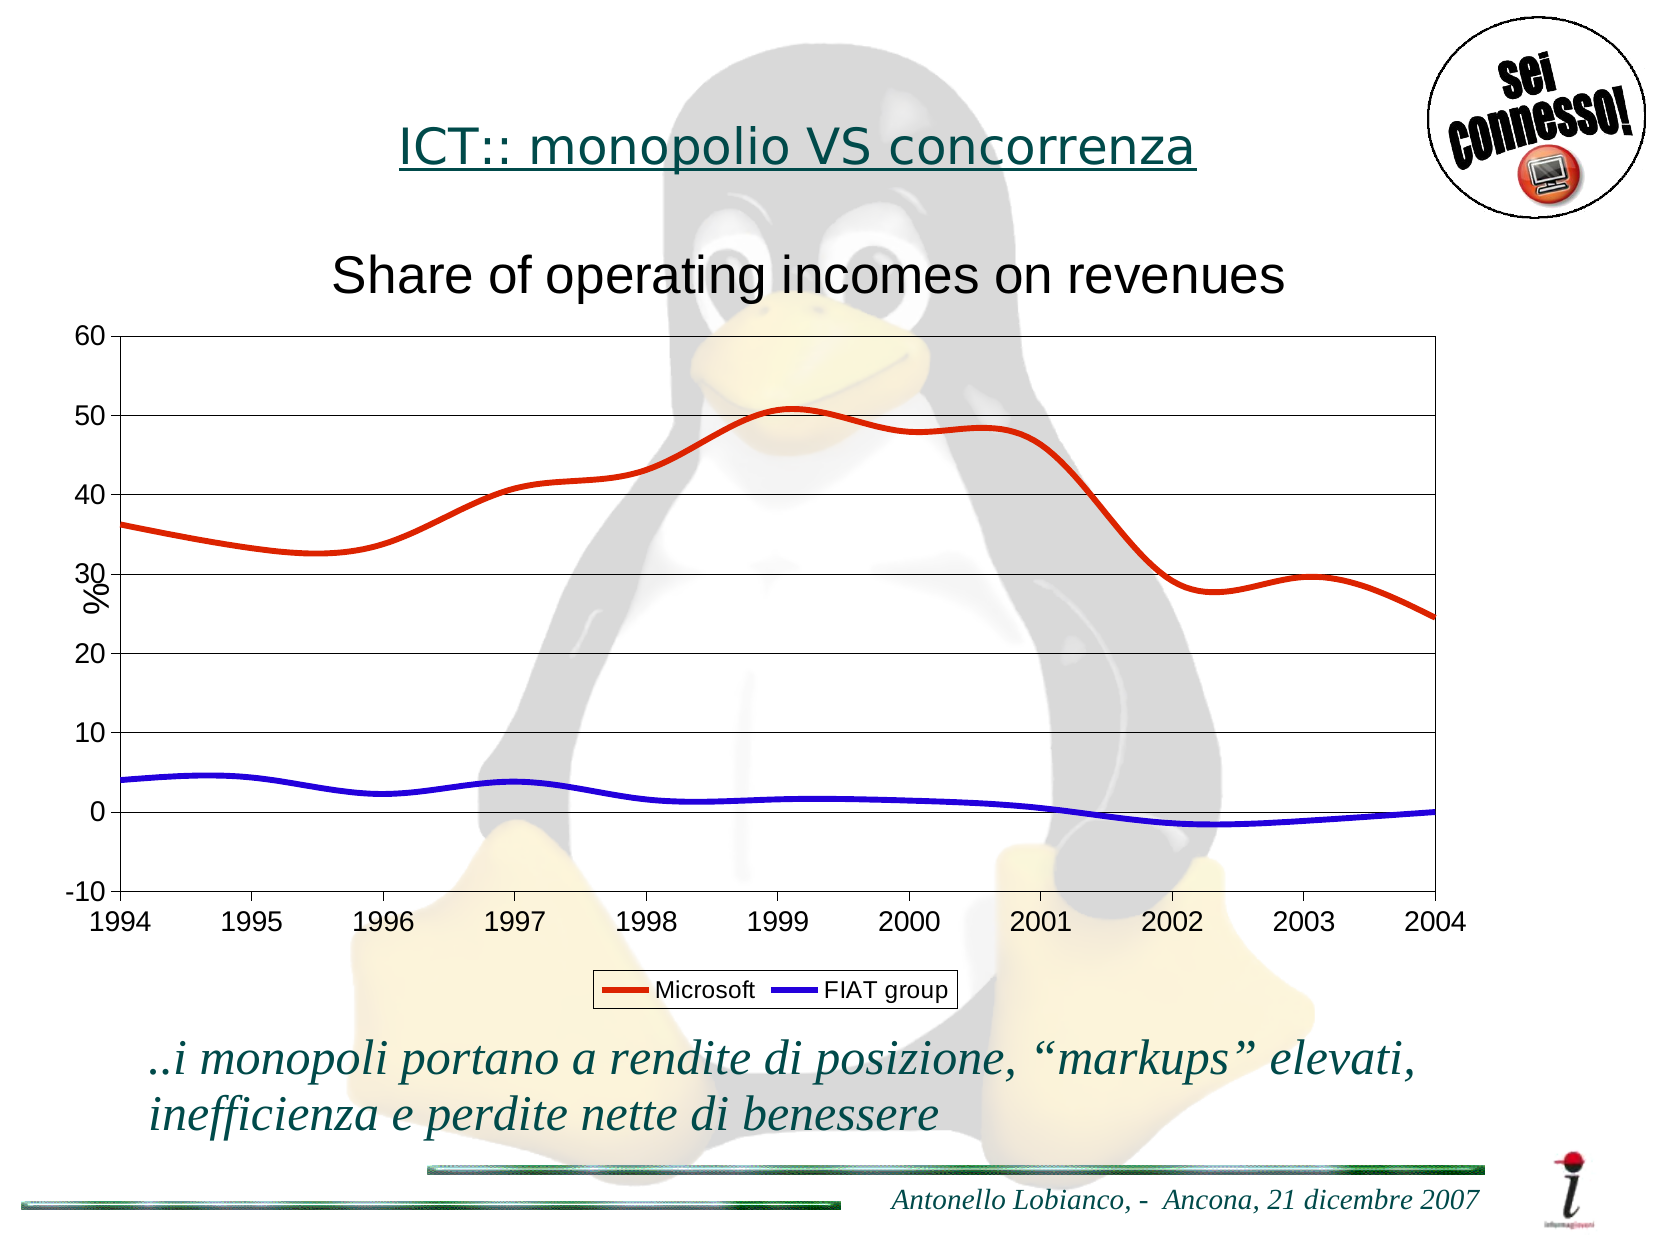

ICT:: monopolio VS concorrenza
### Chart: Share of operating incomes on revenues
| Category | Microsoft | FIAT group |
|---|---|---|
| 1994 | 36.2749257530759 | 4.0641082193795 |
| 1995 | 33.2839506172839 | 4.39220300828814 |
| 1996 | 33.8011049723757 | 2.31587317364079 |
| 1997 | 40.8093163538874 | 3.87184642324405 |
| 1998 | 43.1463766216748 | 1.62992418449169 |
| 1999 | 50.6912442396313 | 1.63747064813083 |
| 2000 | 47.9438926642272 | 1.48553557466771 |
| 2001 | 46.3314358001265 | 0.54821914974313 |
| 2002 | 29.1627005111934 | -1.36929684271056 |
| 2003 | 29.6548295895859 | -1.07888557466523 |
| 2004 | 24.5255870775078 | 0.047106181615742 |..i monopoli portano a rendite di posizione, “markups” elevati, inefficienza e perdite nette di benessere